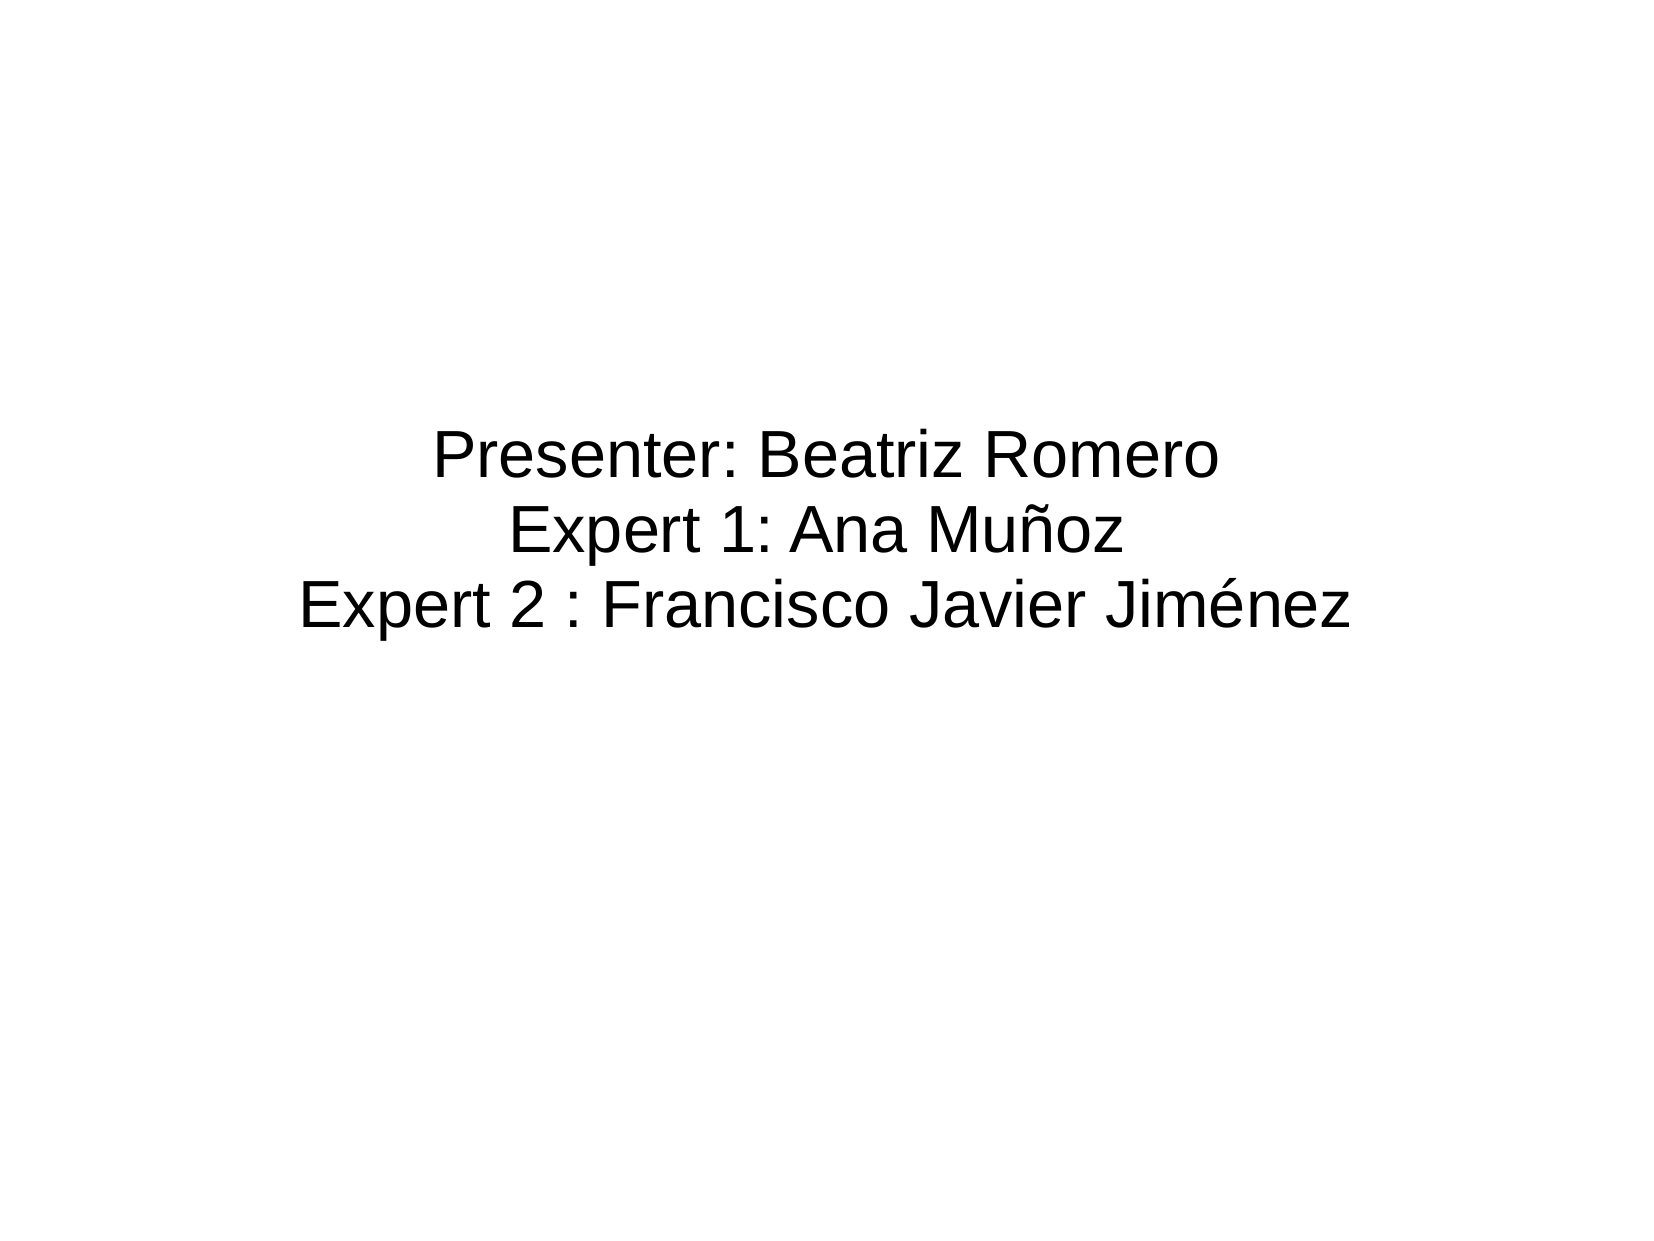

# Presenter: Beatriz Romero
Expert 1: Ana Muñoz
Expert 2 : Francisco Javier Jiménez